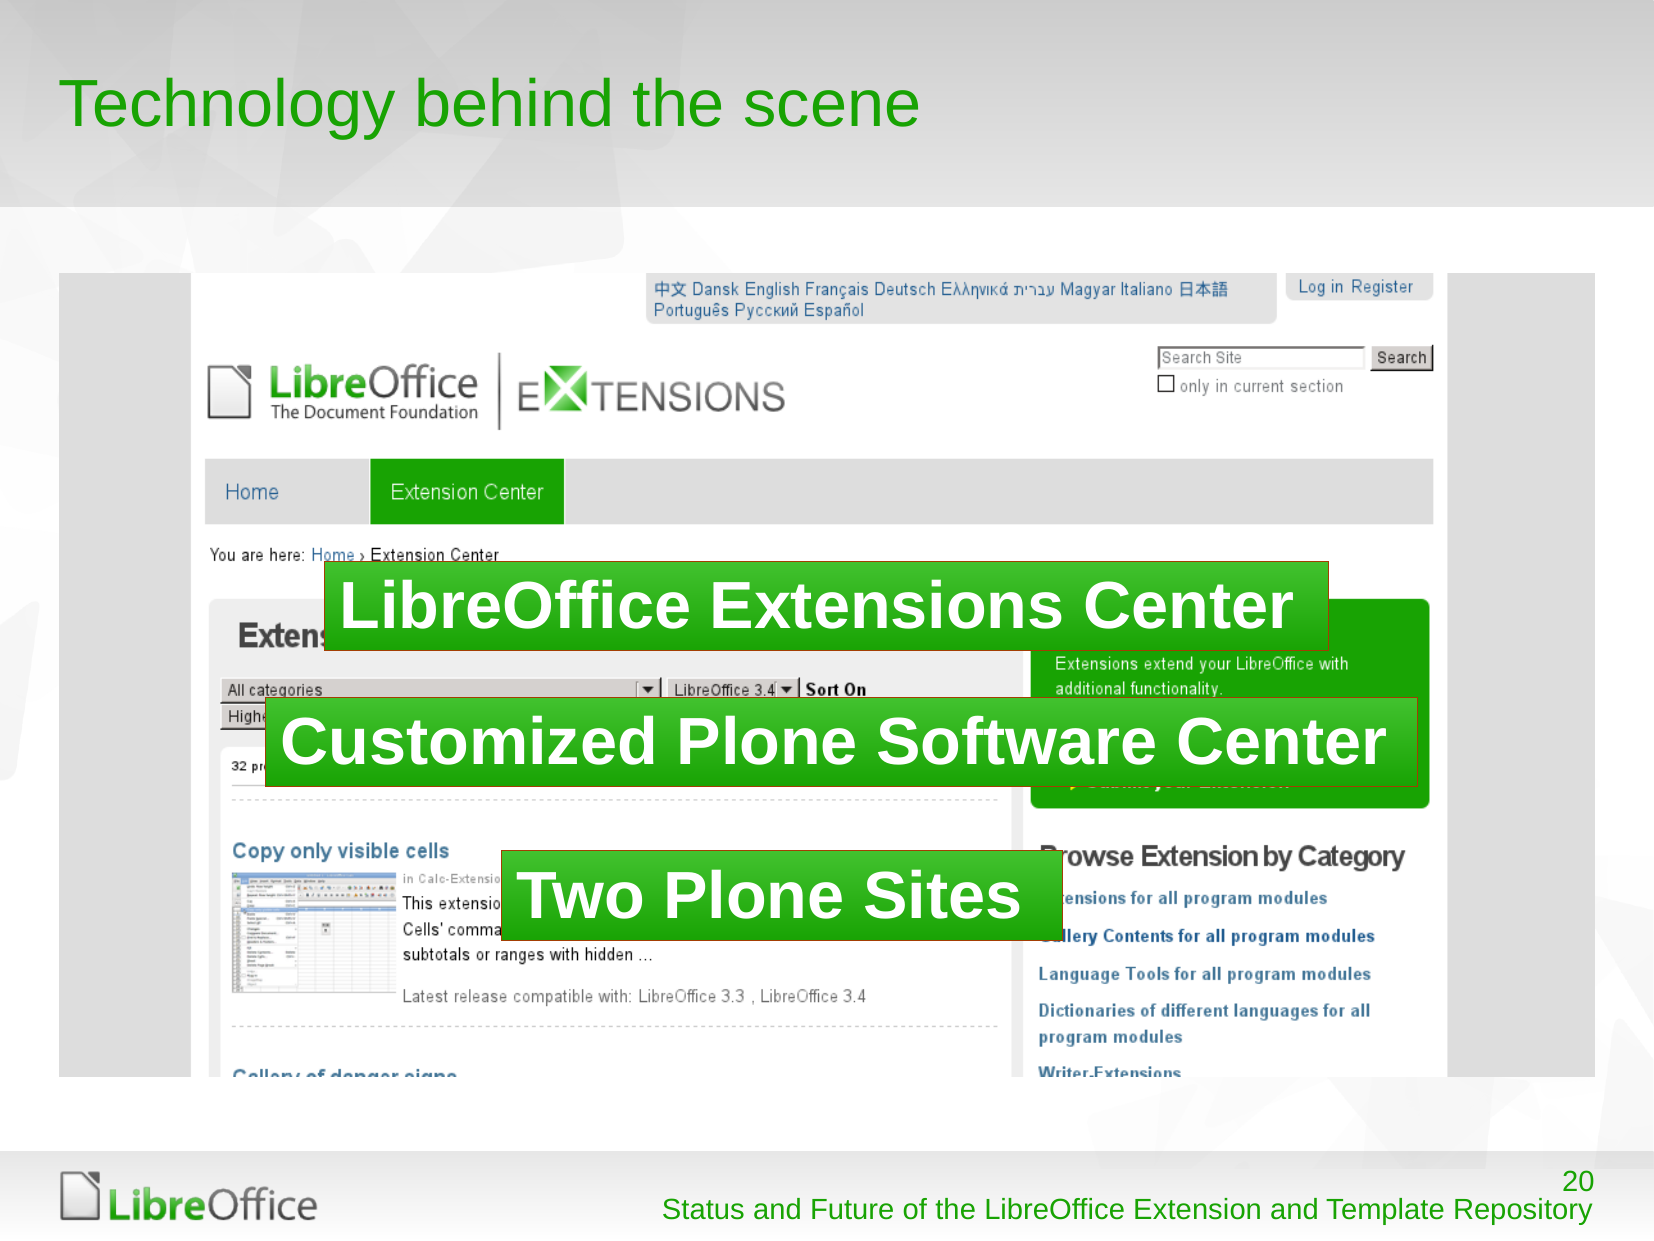

# Technology behind the scene
LibreOffice Extensions Center
Customized Plone Software Center
Two Plone Sites
20
Status and Future of the LibreOffice Extension and Template Repository